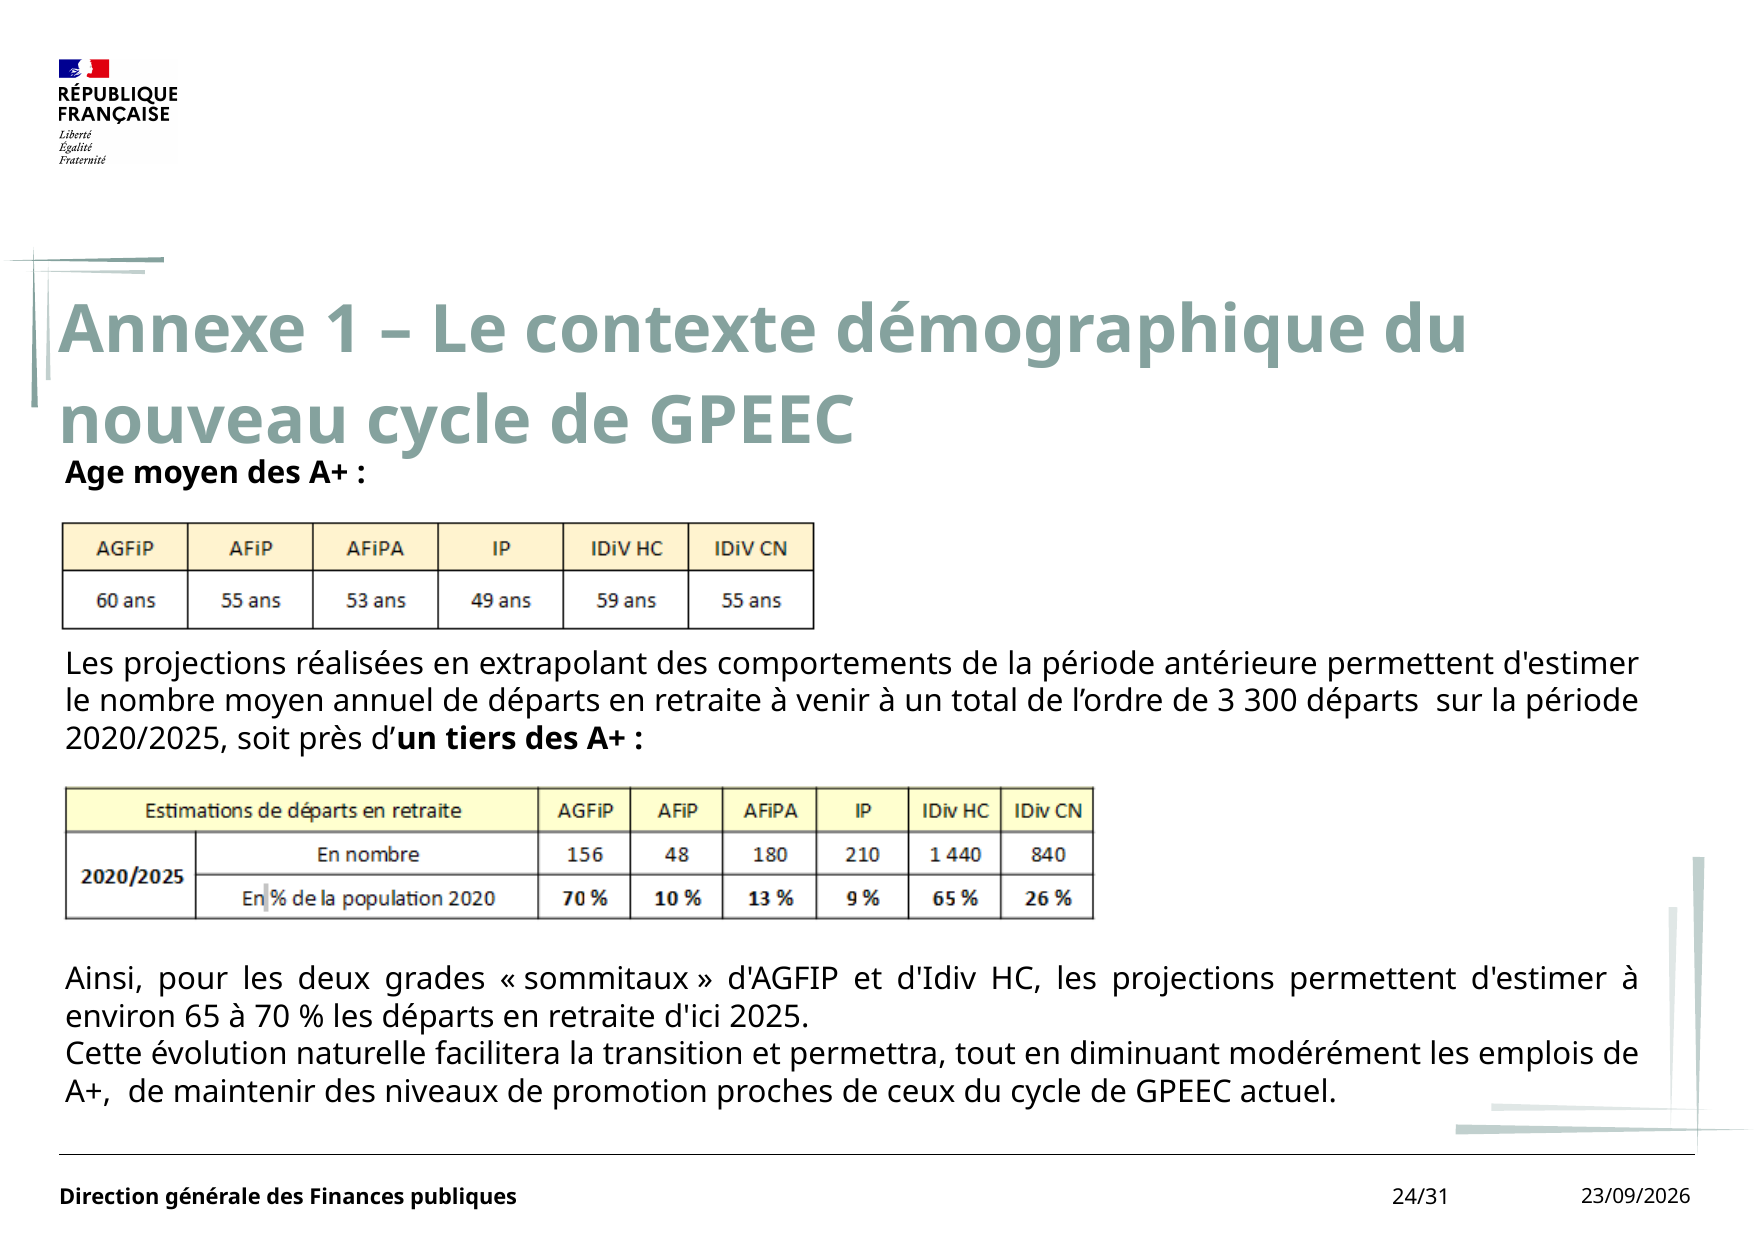

# Annexe 1 – Le contexte démographique du nouveau cycle de GPEEC
Age moyen des A+ :
Les projections réalisées en extrapolant des comportements de la période antérieure permettent d'estimer le nombre moyen annuel de départs en retraite à venir à un total de l’ordre de 3 300 départs sur la période 2020/2025, soit près d’un tiers des A+ :
Ainsi, pour les deux grades « sommitaux » d'AGFIP et d'Idiv HC, les projections permettent d'estimer à environ 65 à 70 % les départs en retraite d'ici 2025.
Cette évolution naturelle facilitera la transition et permettra, tout en diminuant modérément les emplois de A+, de maintenir des niveaux de promotion proches de ceux du cycle de GPEEC actuel.